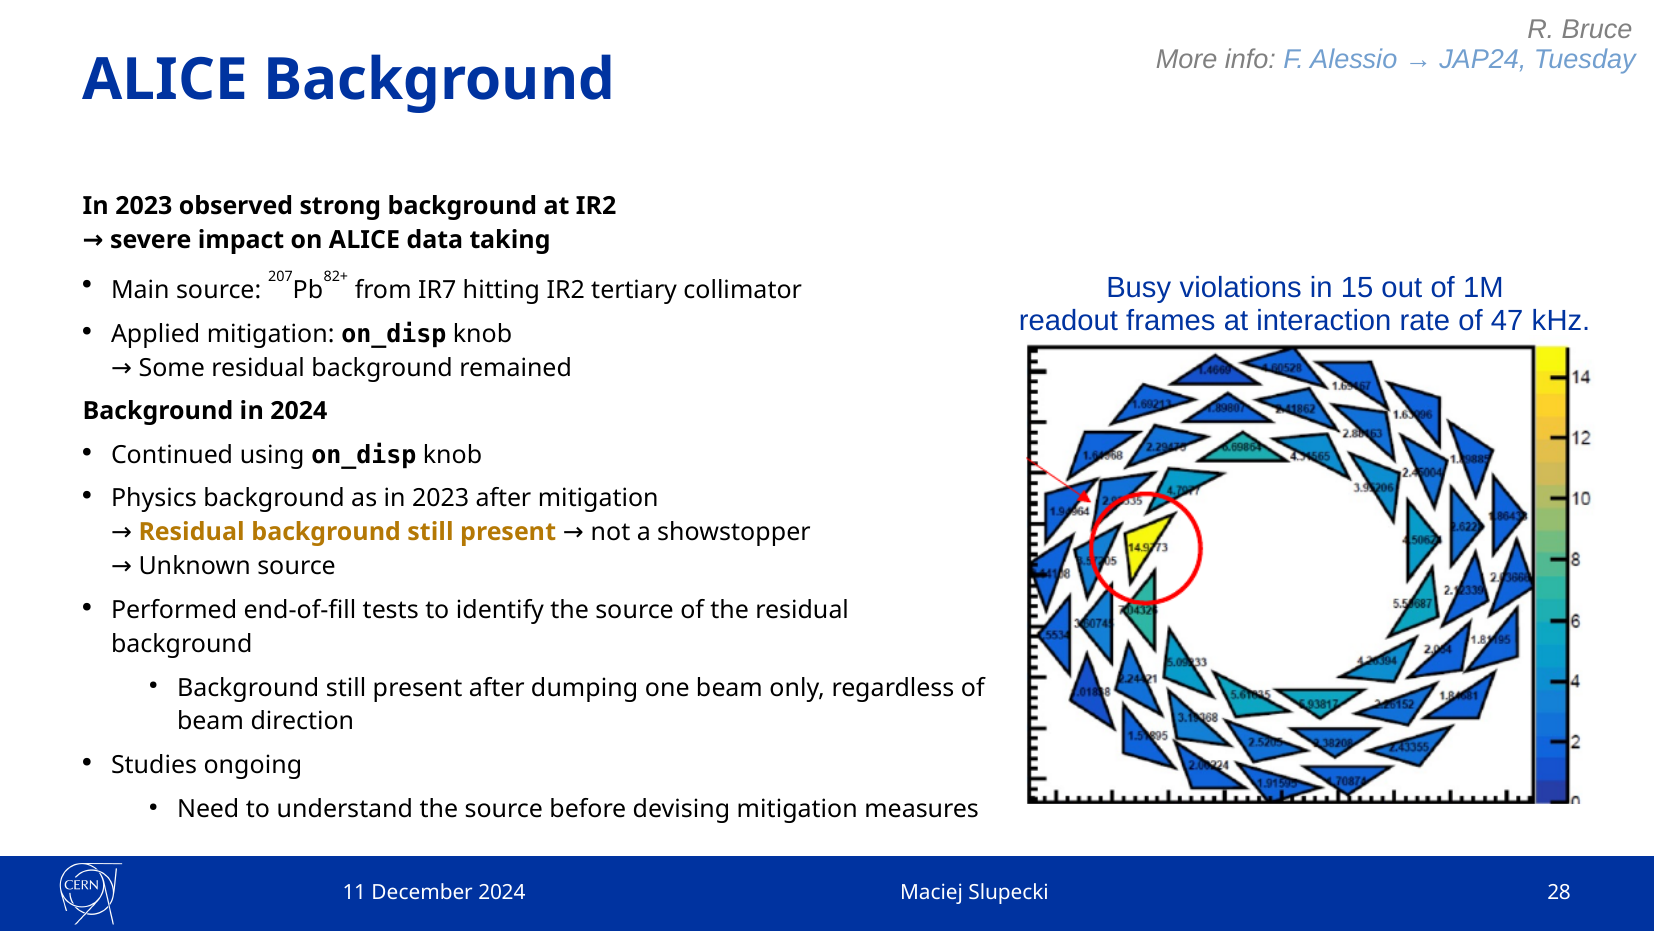

R. Bruce
# ALICE Background
More info: F. Alessio → JAP24, Tuesday
In 2023 observed strong background at IR2
→ severe impact on ALICE data taking
Main source: 207Pb82+ from IR7 hitting IR2 tertiary collimator
Applied mitigation: on_disp knob
→ Some residual background remained
Background in 2024
Continued using on_disp knob
Physics background as in 2023 after mitigation
→ Residual background still present → not a showstopper
→ Unknown source
Performed end-of-fill tests to identify the source of the residual background
Background still present after dumping one beam only, regardless of beam direction
Studies ongoing
Need to understand the source before devising mitigation measures
Busy violations in 15 out of 1M
readout frames at interaction rate of 47 kHz.
Presenter | Presentation Title
28